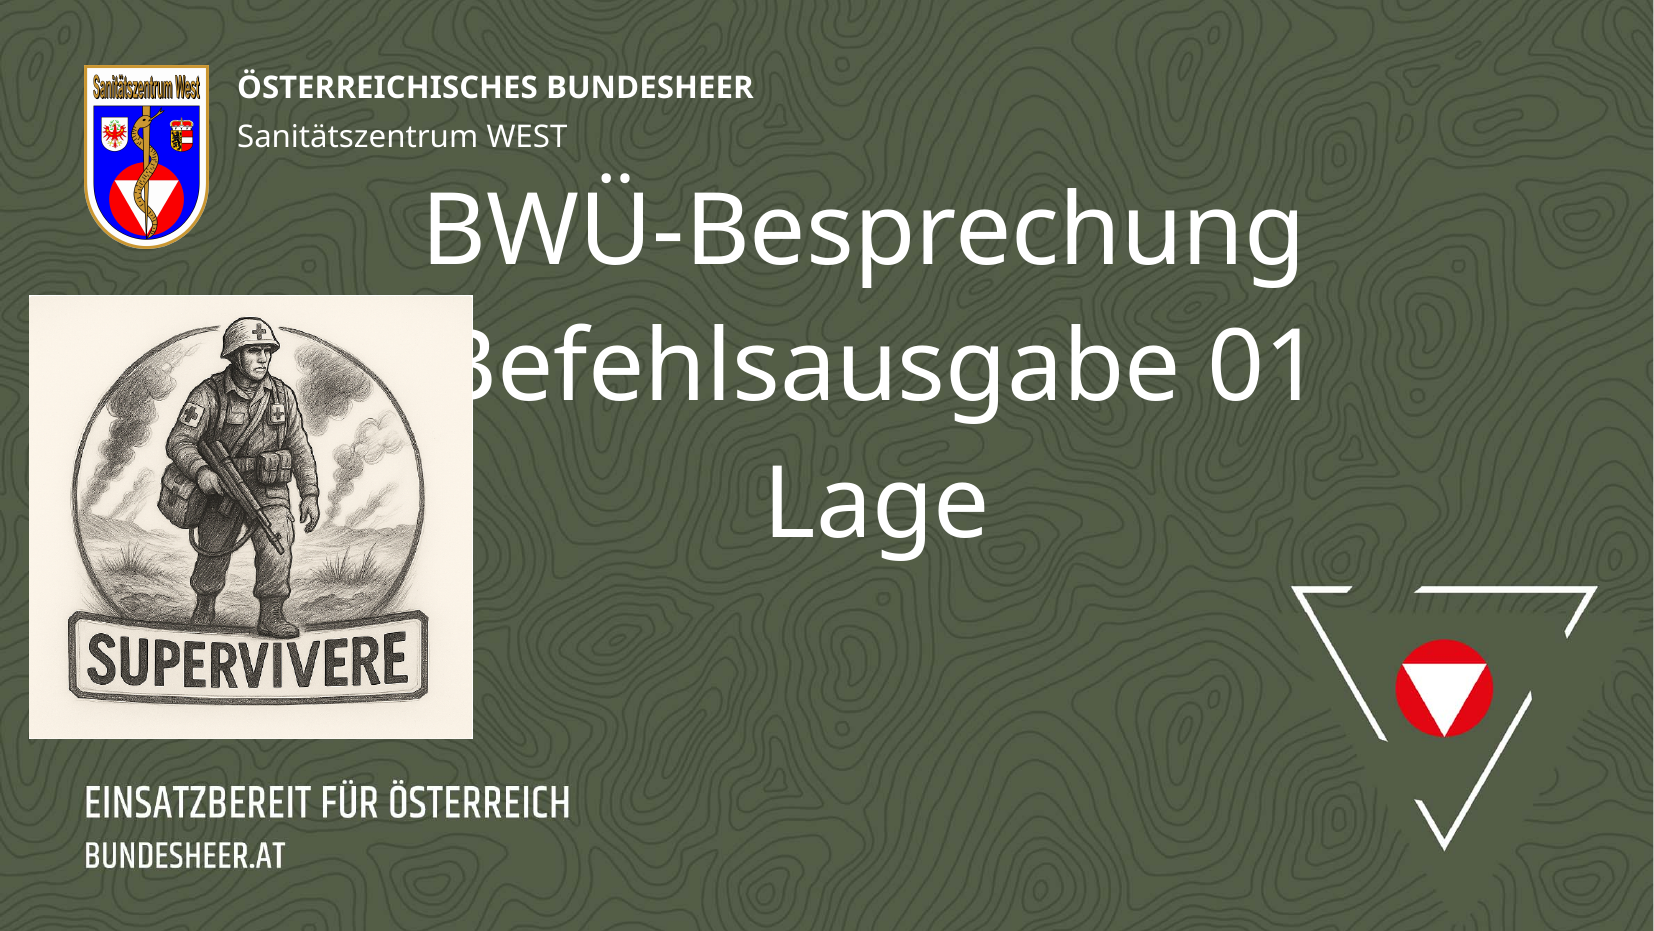

ÖSTERREICHISCHES BUNDESHEER
Sanitätszentrum WEST
# BWÜ-Besprechung Befehlsausgabe 01 Lage